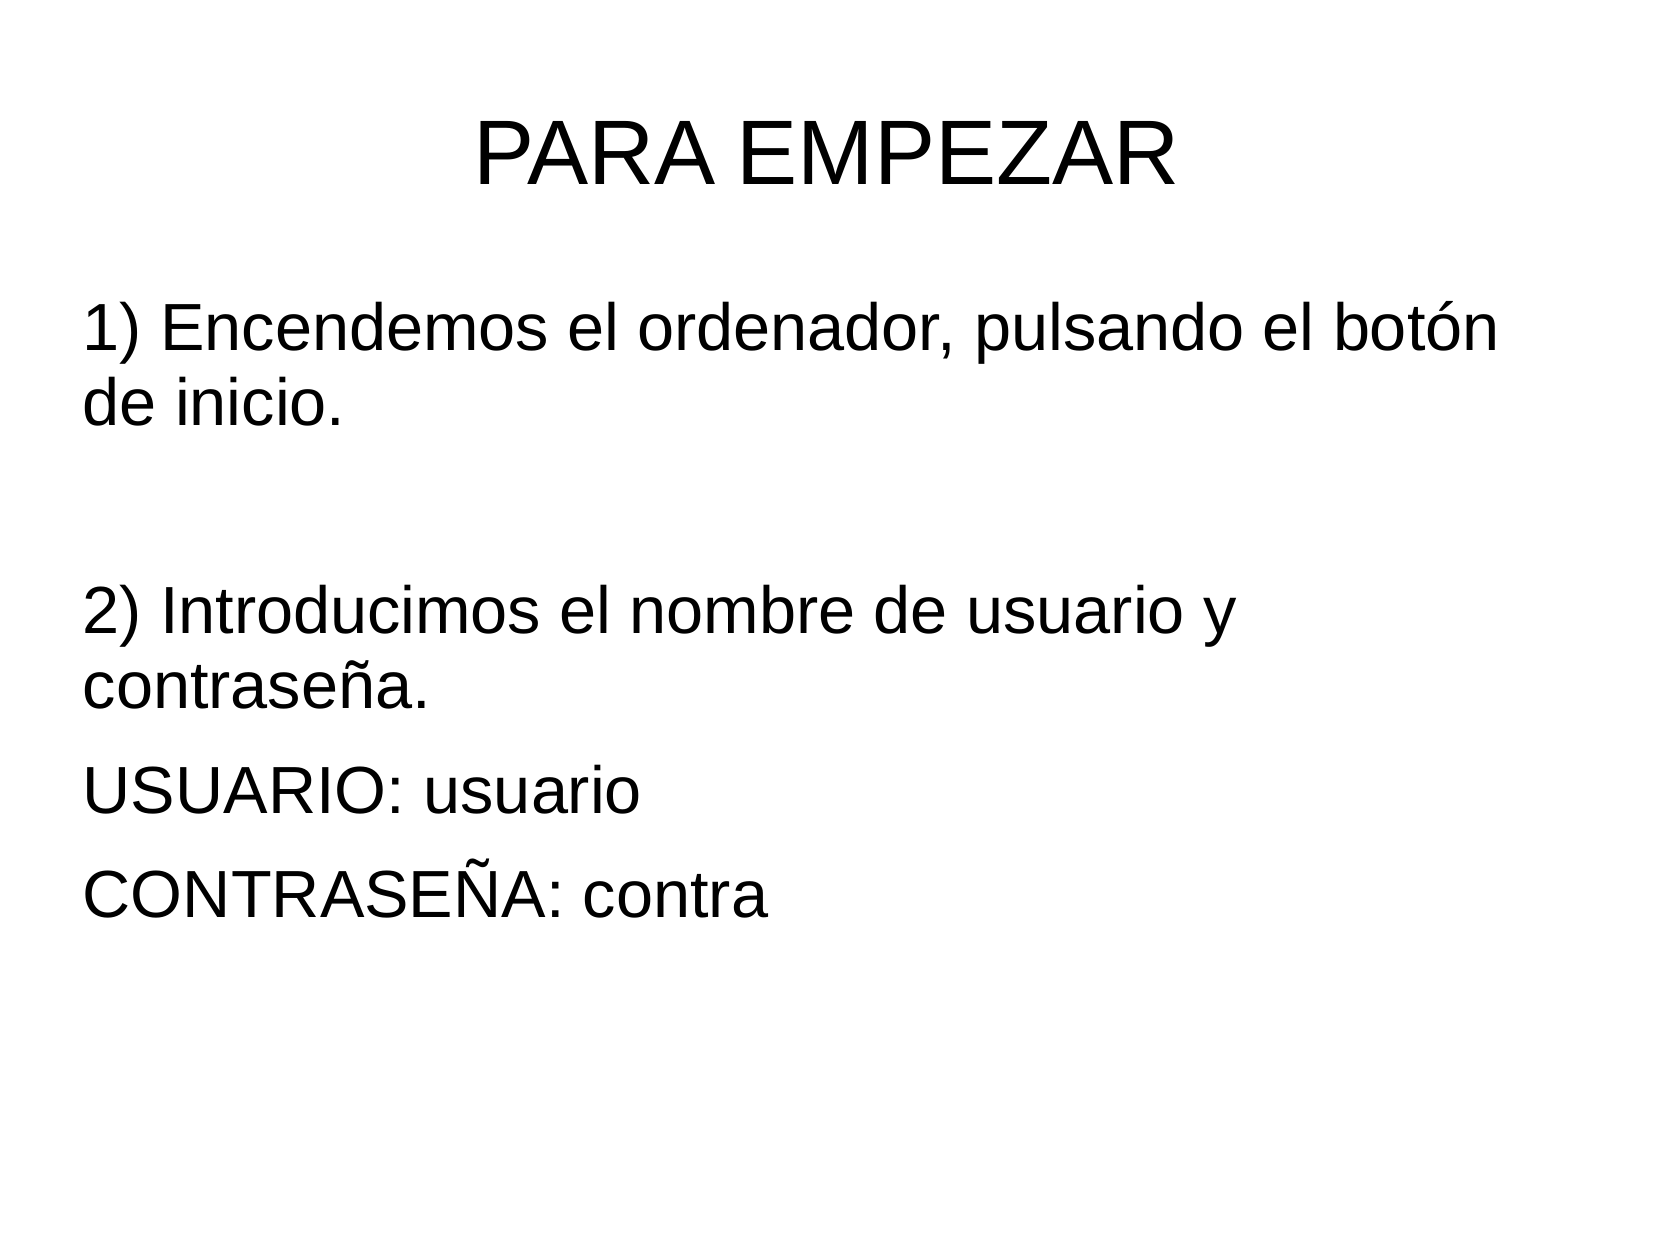

# PARA EMPEZAR
1) Encendemos el ordenador, pulsando el botón de inicio.
2) Introducimos el nombre de usuario y contraseña.
USUARIO: usuario
CONTRASEÑA: contra